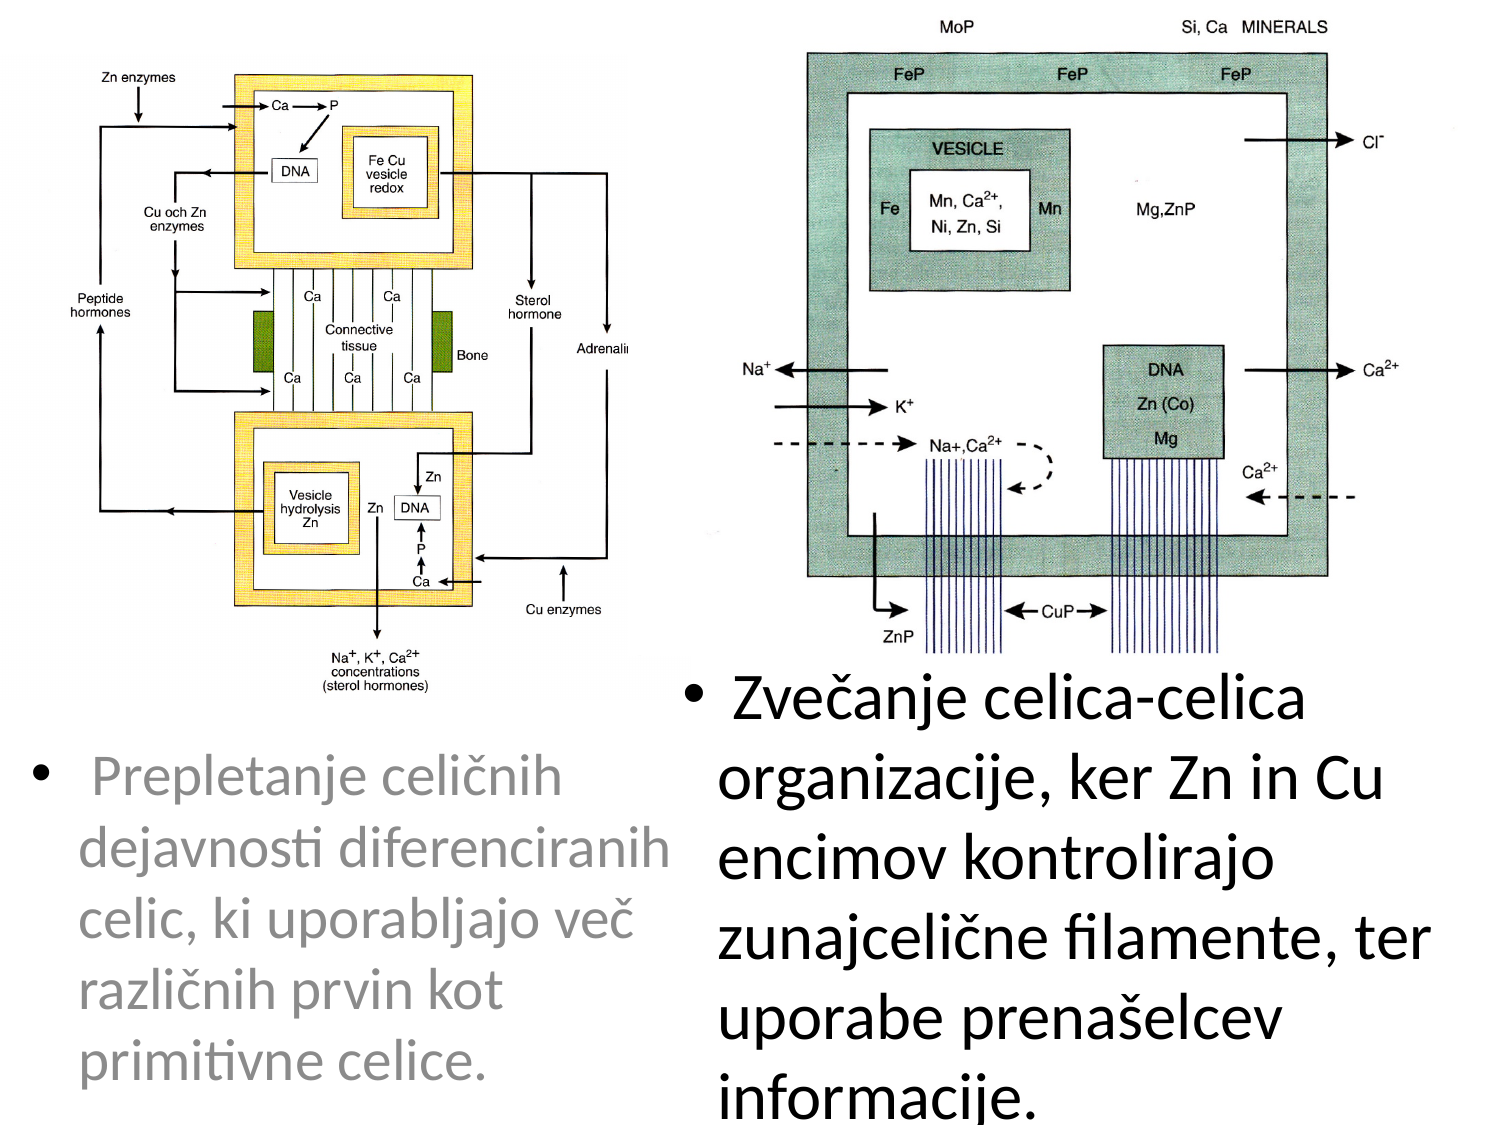

Zvečanje celica-celica organizacije, ker Zn in Cu encimov kontrolirajo zunajcelične filamente, ter uporabe prenašelcev informacije.
# Prepletanje celičnih dejavnosti diferenciranih celic, ki uporabljajo več različnih prvin kot primitivne celice.